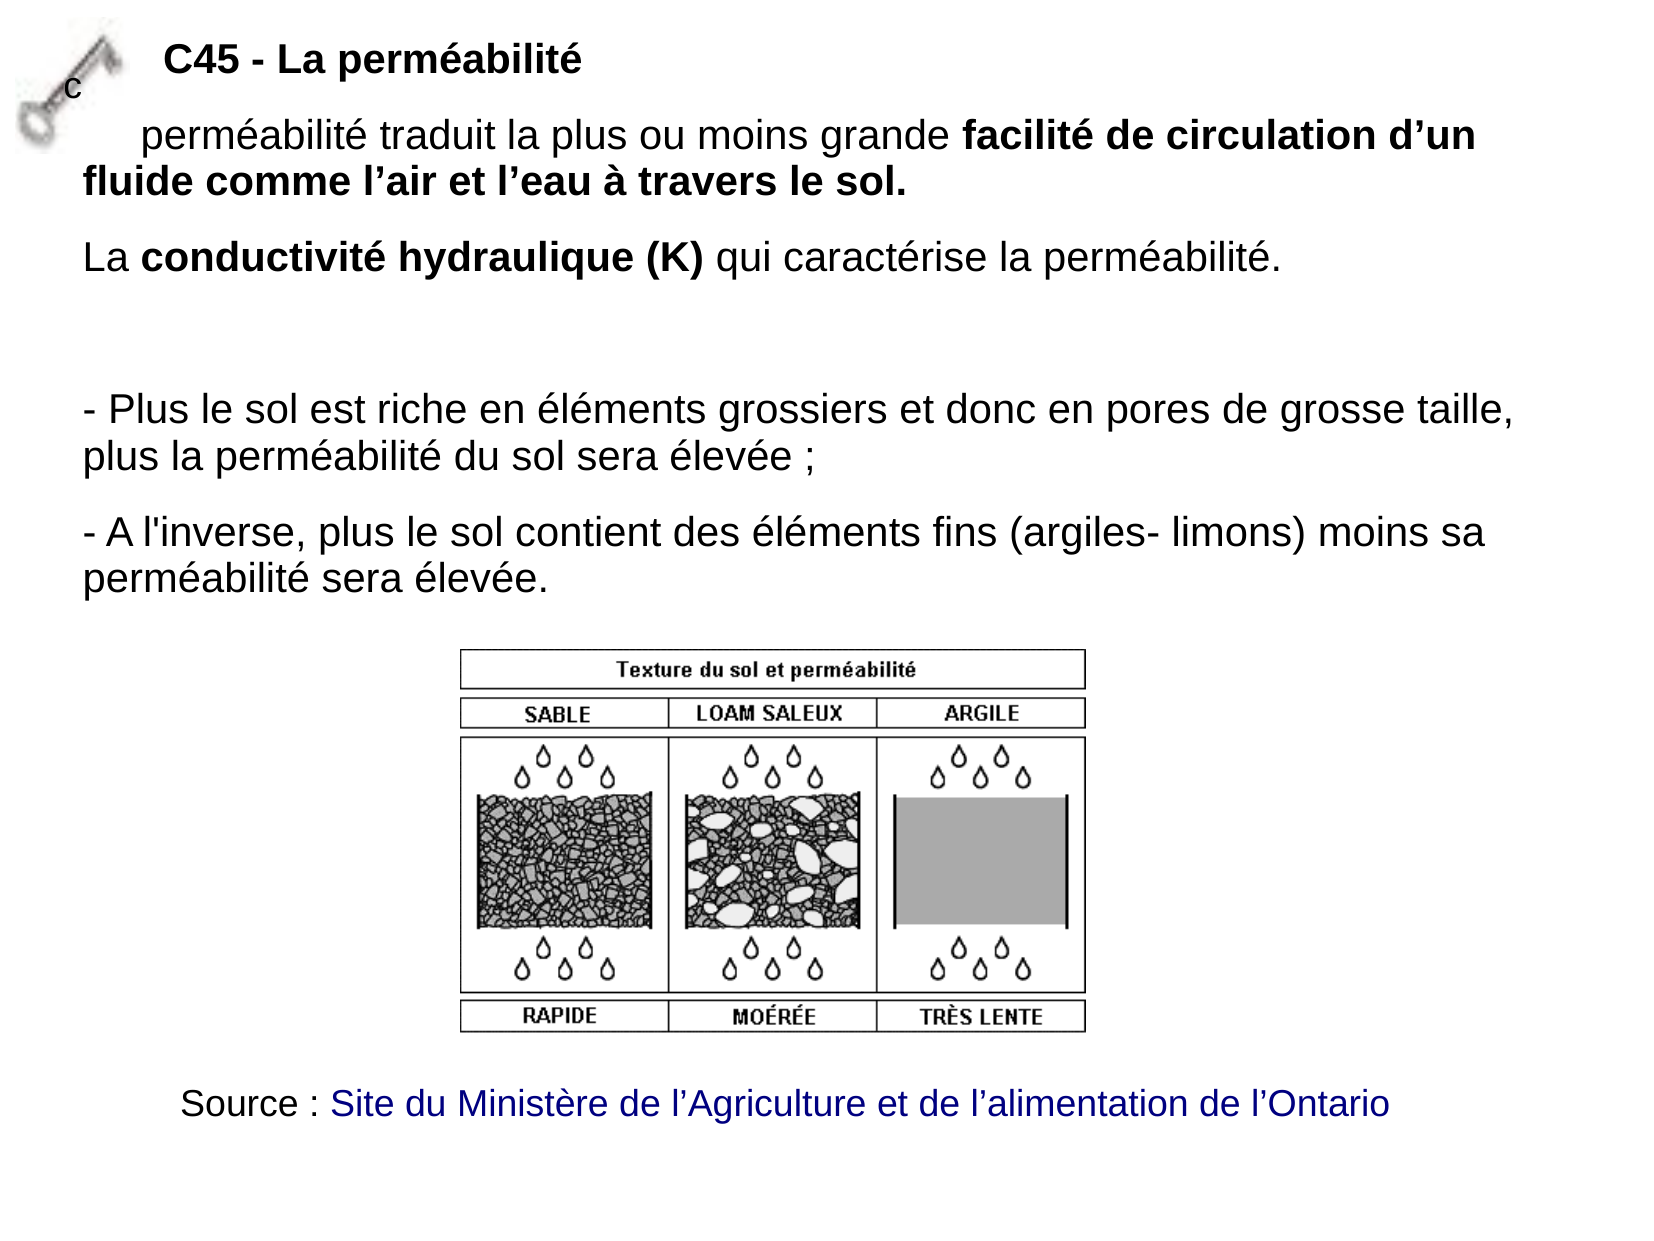

c
# C45 - La perméabilité
La perméabilité traduit la plus ou moins grande facilité de circulation d’un fluide comme l’air et l’eau à travers le sol.
La conductivité hydraulique (K) qui caractérise la perméabilité.
- Plus le sol est riche en éléments grossiers et donc en pores de grosse taille, plus la perméabilité du sol sera élevée ;
- A l'inverse, plus le sol contient des éléments fins (argiles- limons) moins sa perméabilité sera élevée.
Source : Site du Ministère de l’Agriculture et de l’alimentation de l’Ontario